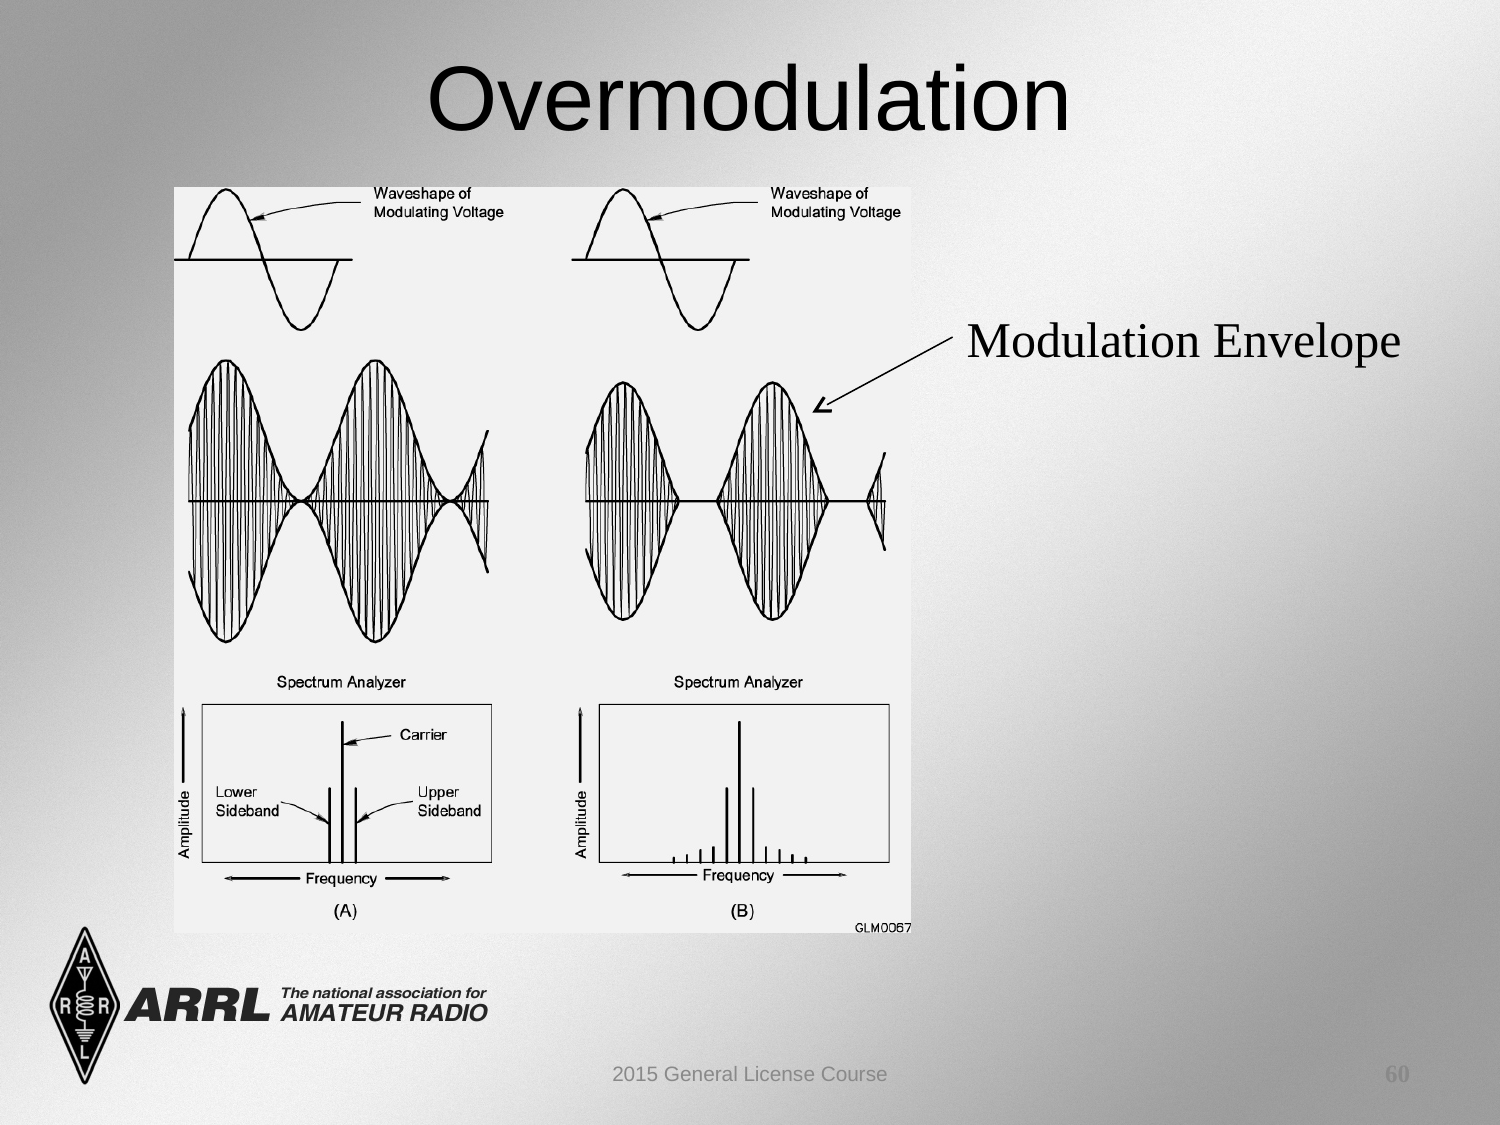

Overmodulation
Modulation Envelope
2015 General License Course